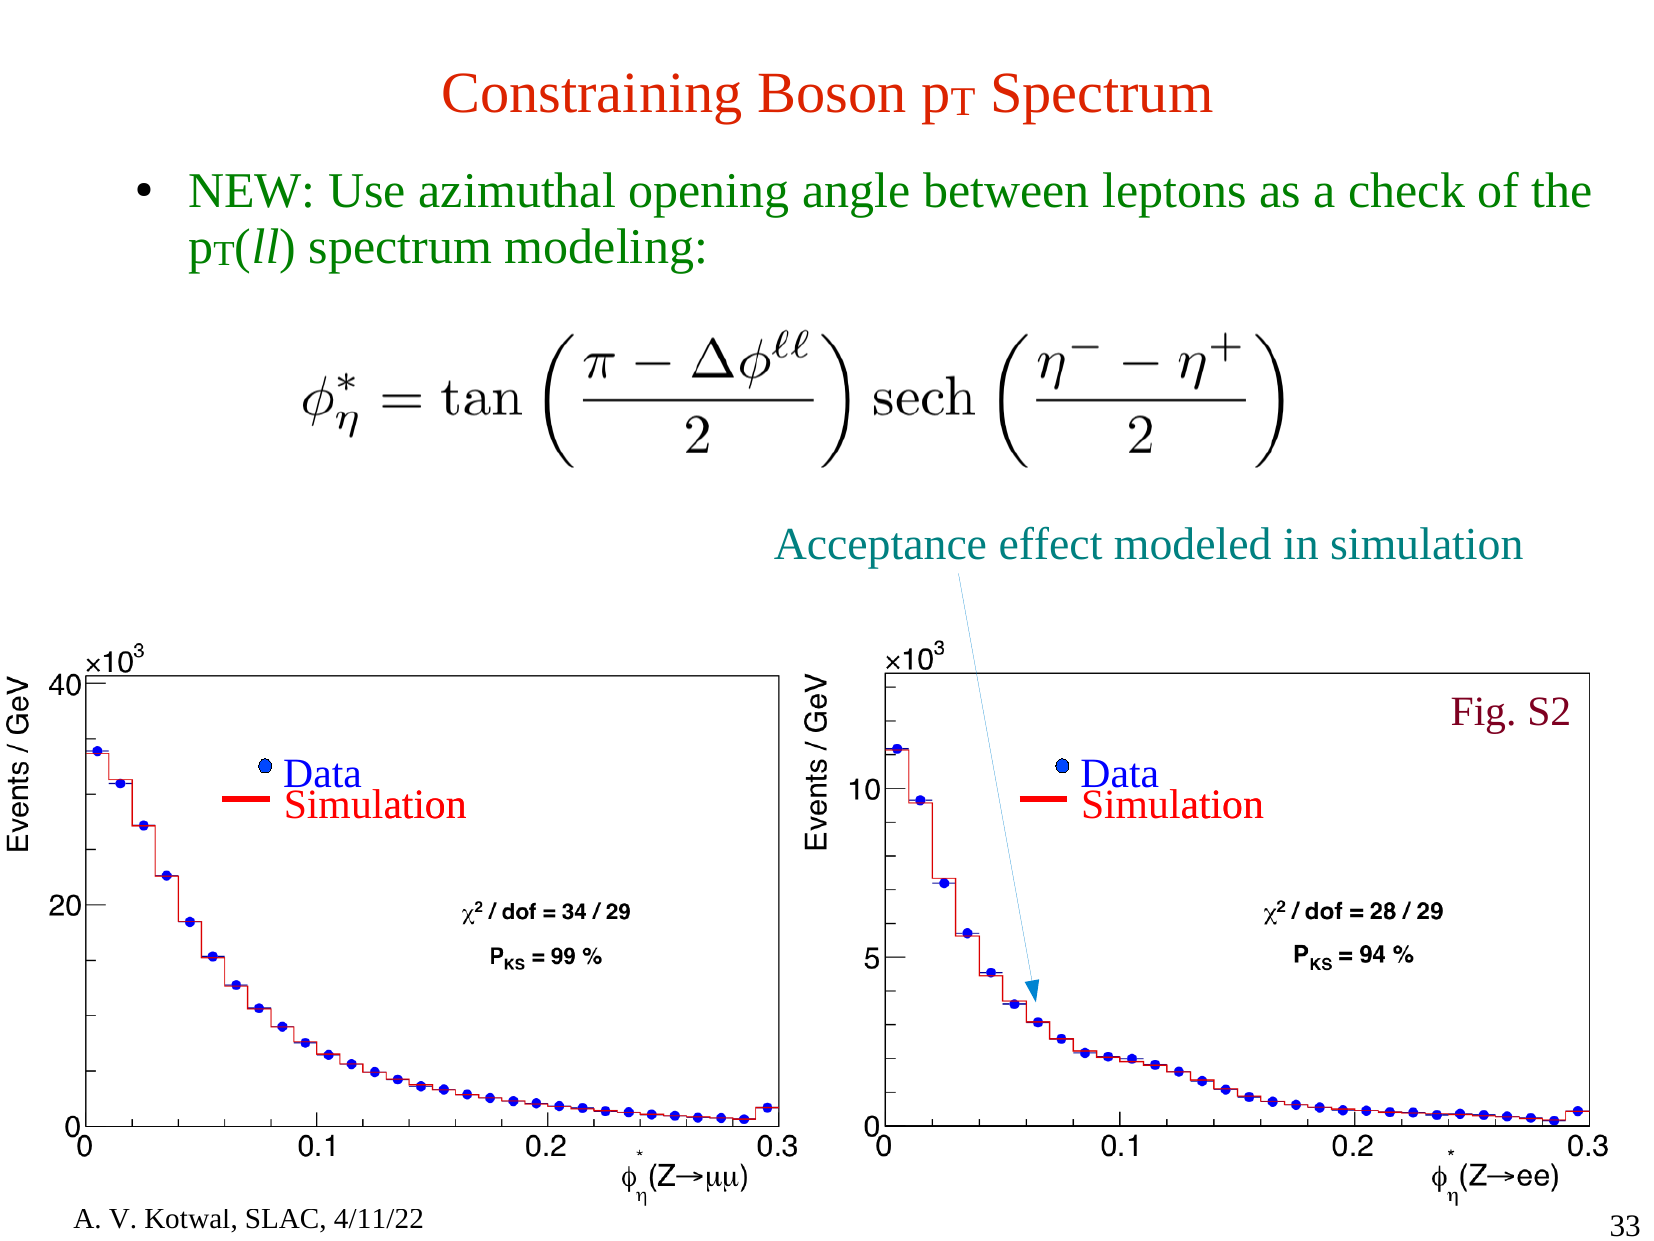

# Constraining Boson pT Spectrum
NEW: Use azimuthal opening angle between leptons as a check of the pT(ll) spectrum modeling:
Acceptance effect modeled in simulation
Fig. S2
Data
Data
Data
Data
Simulation
Simulation
Simulation
Simulation
A. V. Kotwal, SLAC, 4/11/22